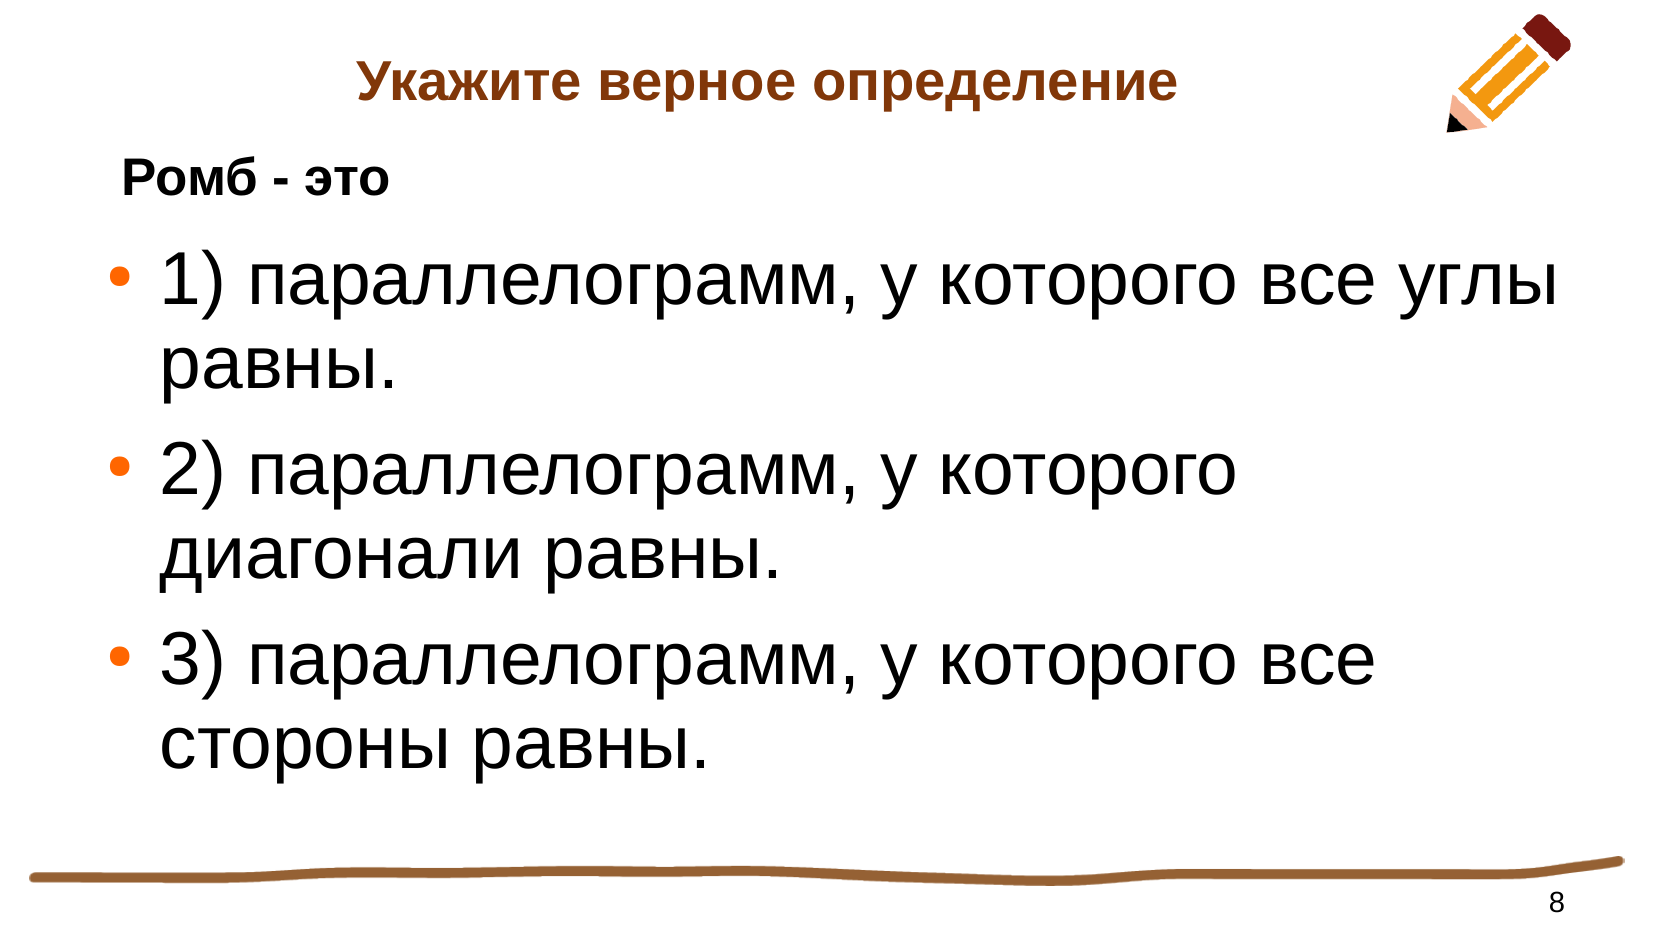

# Укажите верное определение
Ромб - это
1) параллелограмм, у которого все углы равны.
2) параллелограмм, у которого диагонали равны.
3) параллелограмм, у которого все стороны равны.
8